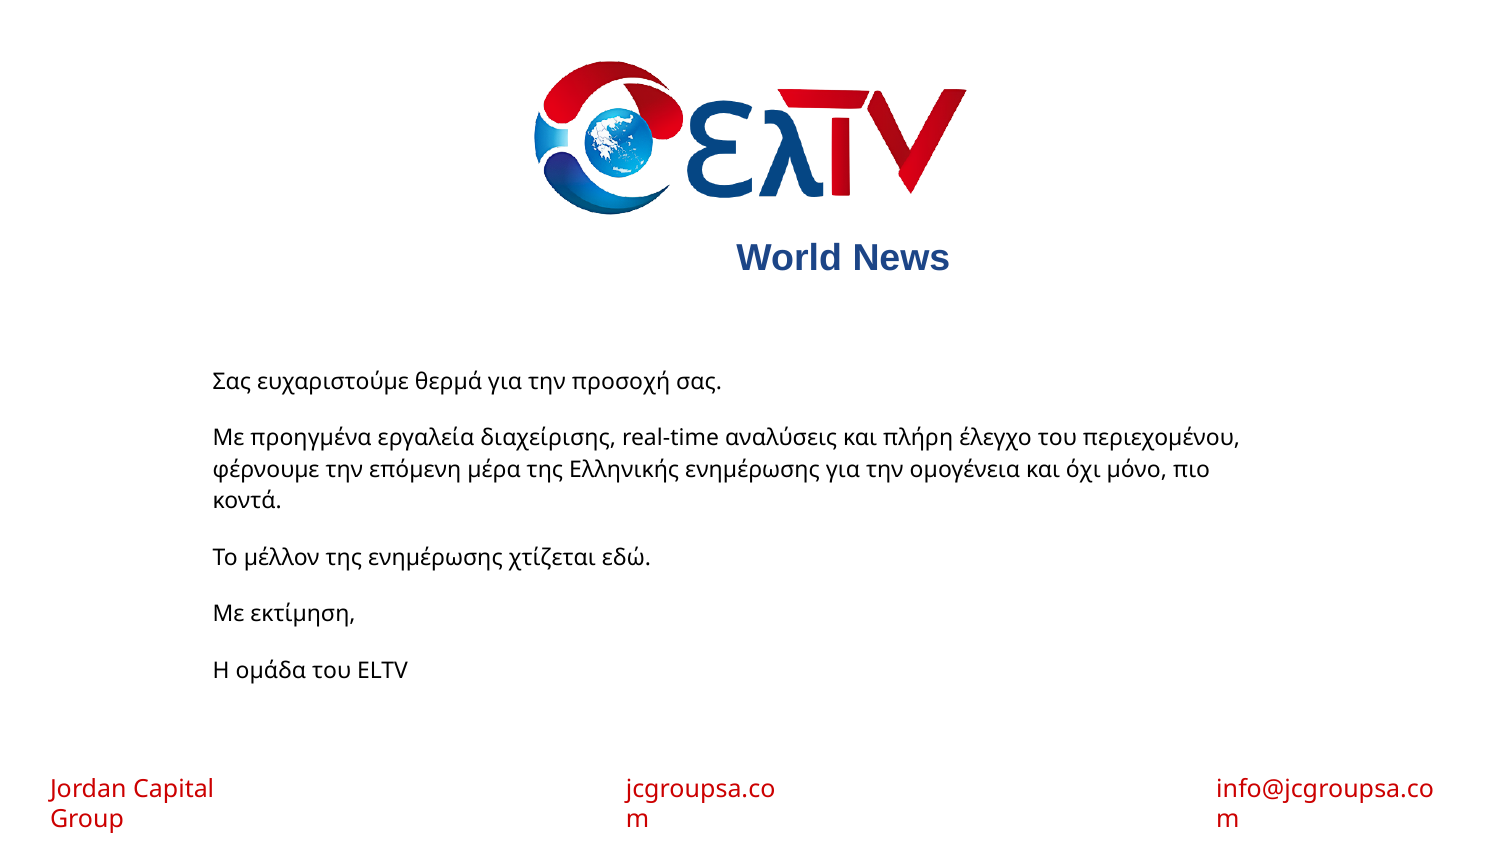

World News
Σας ευχαριστούμε θερμά για την προσοχή σας.
Με προηγμένα εργαλεία διαχείρισης, real-time αναλύσεις και πλήρη έλεγχο του περιεχομένου, φέρνουμε την επόμενη μέρα της Ελληνικής ενημέρωσης για την ομογένεια και όχι μόνο, πιο κοντά.
Το μέλλον της ενημέρωσης χτίζεται εδώ.
Με εκτίμηση,
Η ομάδα του ELTV
Jordan Capital Group
jcgroupsa.com
info@jcgroupsa.com